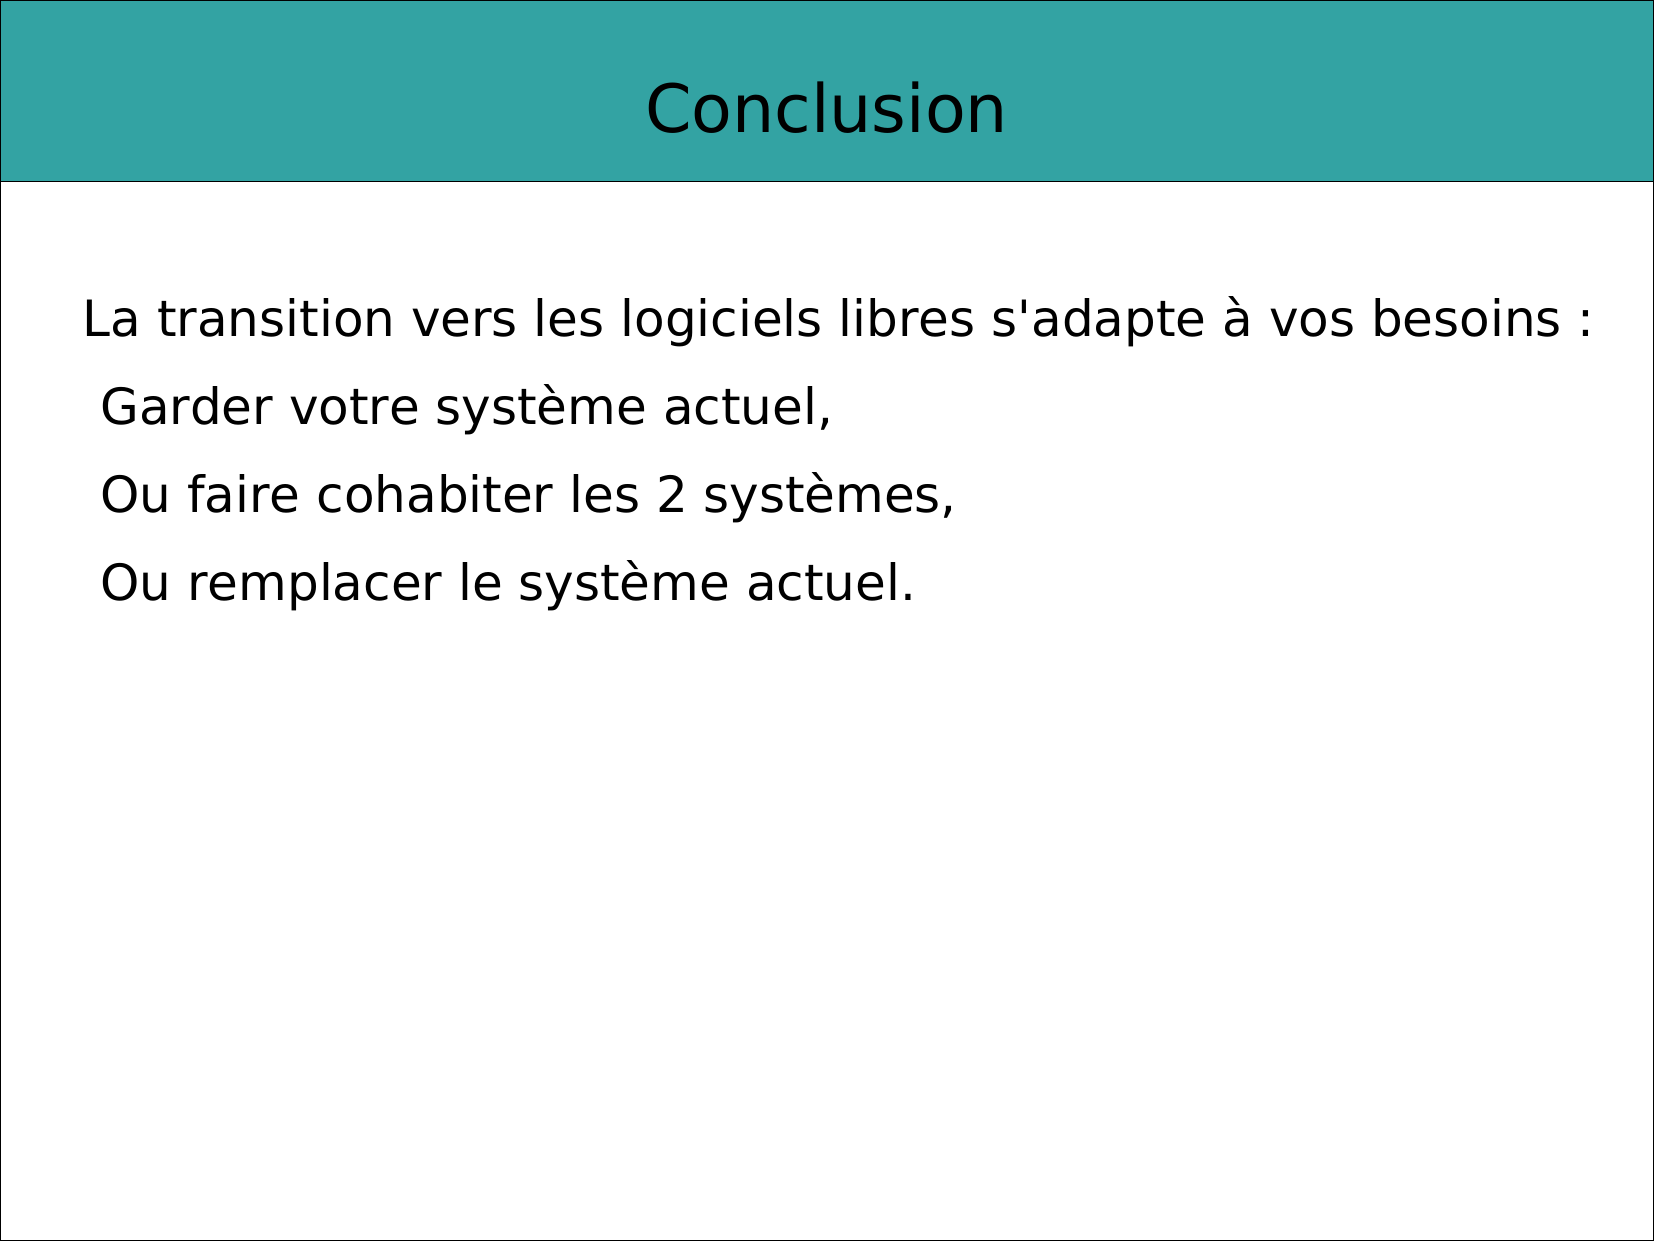

# Conclusion
La transition vers les logiciels libres s'adapte à vos besoins :
Garder votre système actuel,
Ou faire cohabiter les 2 systèmes,
Ou remplacer le système actuel.